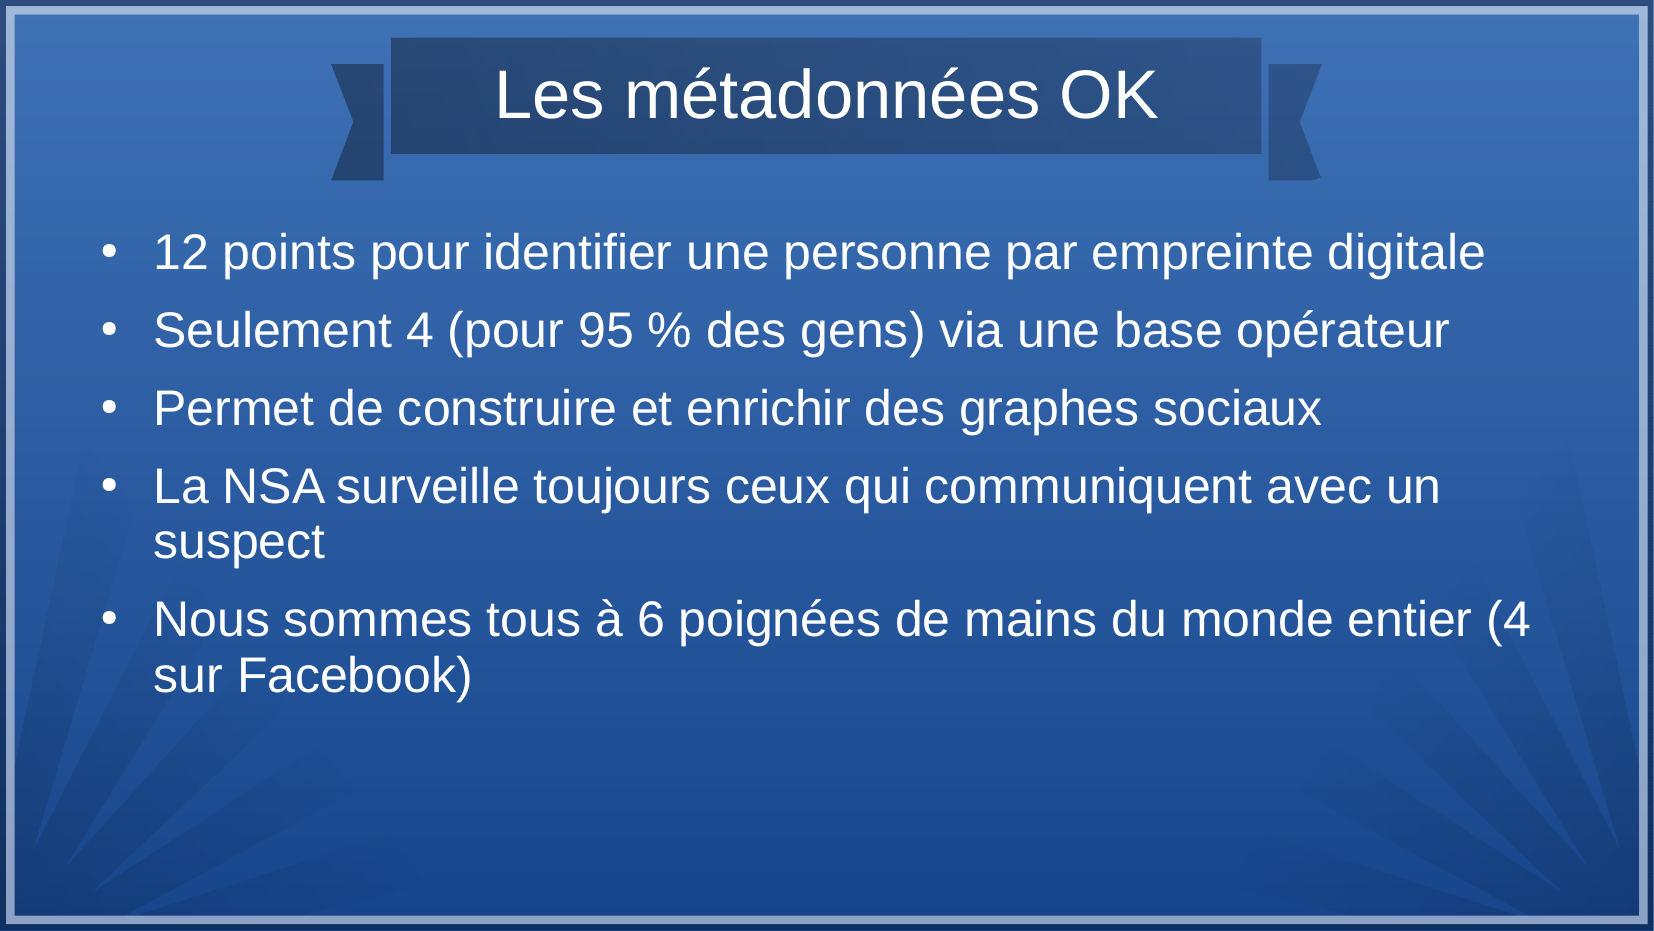

# Les métadonnées OK
12 points pour identifier une personne par empreinte digitale
Seulement 4 (pour 95 % des gens) via une base opérateur
Permet de construire et enrichir des graphes sociaux
La NSA surveille toujours ceux qui communiquent avec un suspect
Nous sommes tous à 6 poignées de mains du monde entier (4 sur Facebook)